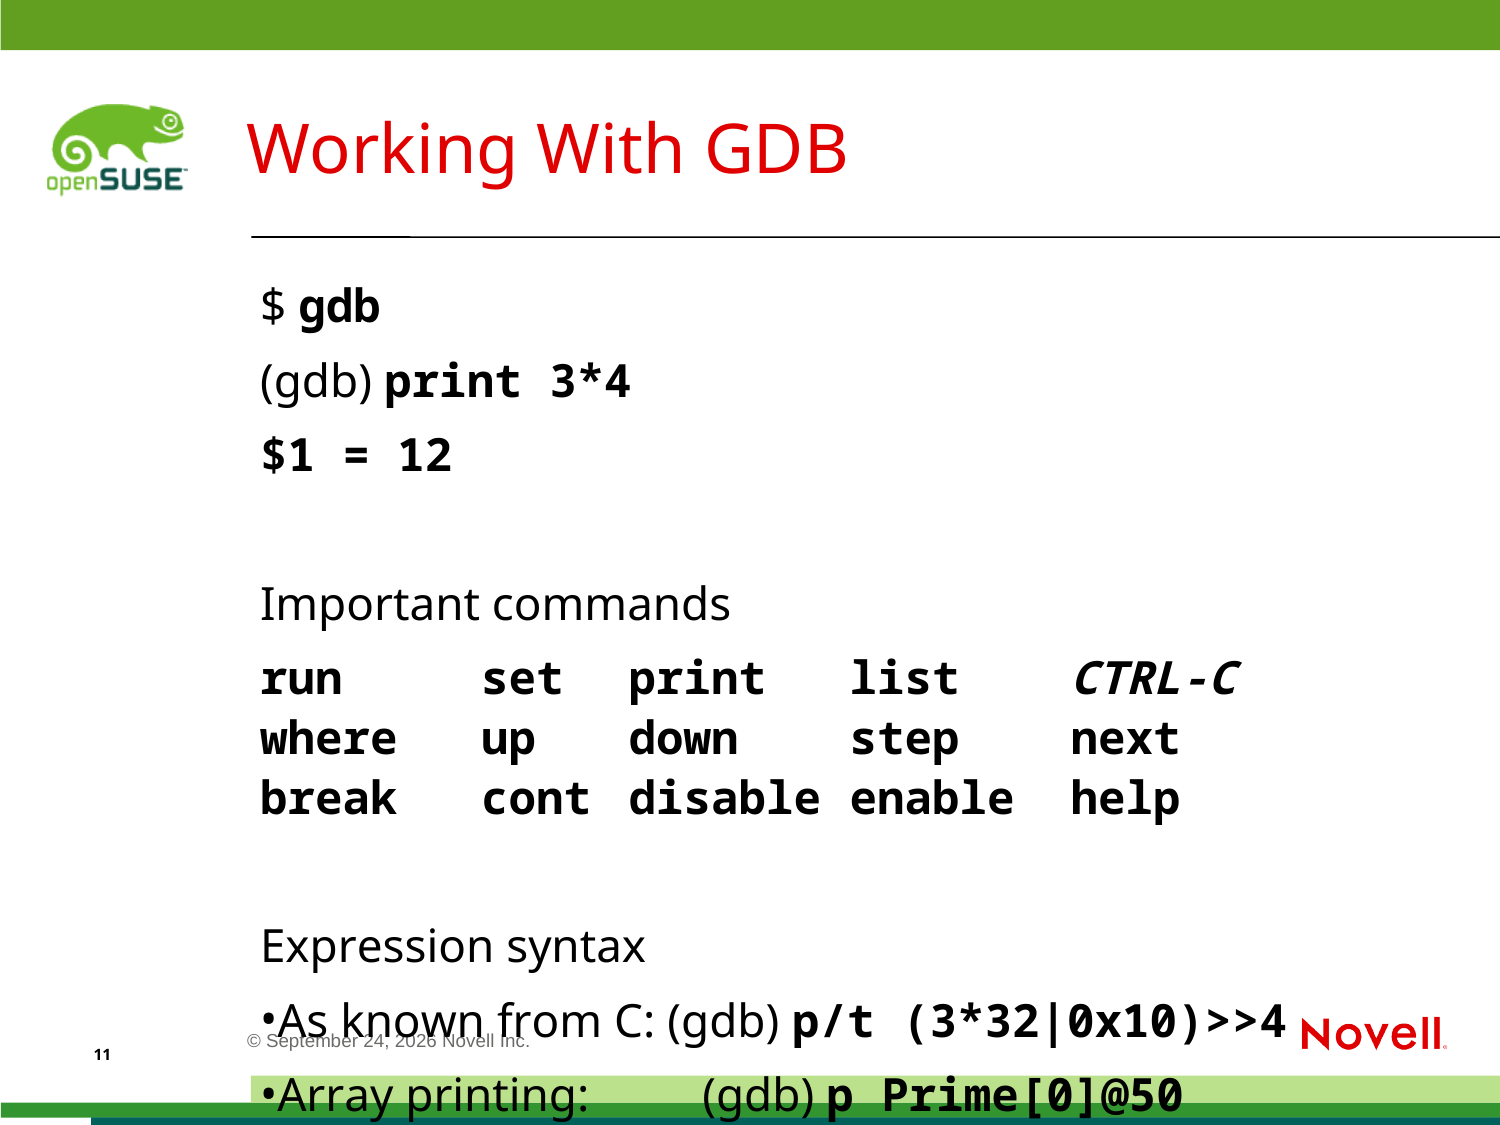

# Working With GDB
$ gdb
(gdb) print 3*4
$1 = 12
Important commands
run		set	print		list		CTRL-C
where		up		down		step		next
break		cont	disable	enable	help
Expression syntax
As known from C: (gdb) p/t (3*32|0x10)>>4
Array printing: 	(gdb) p Prime[0]@50